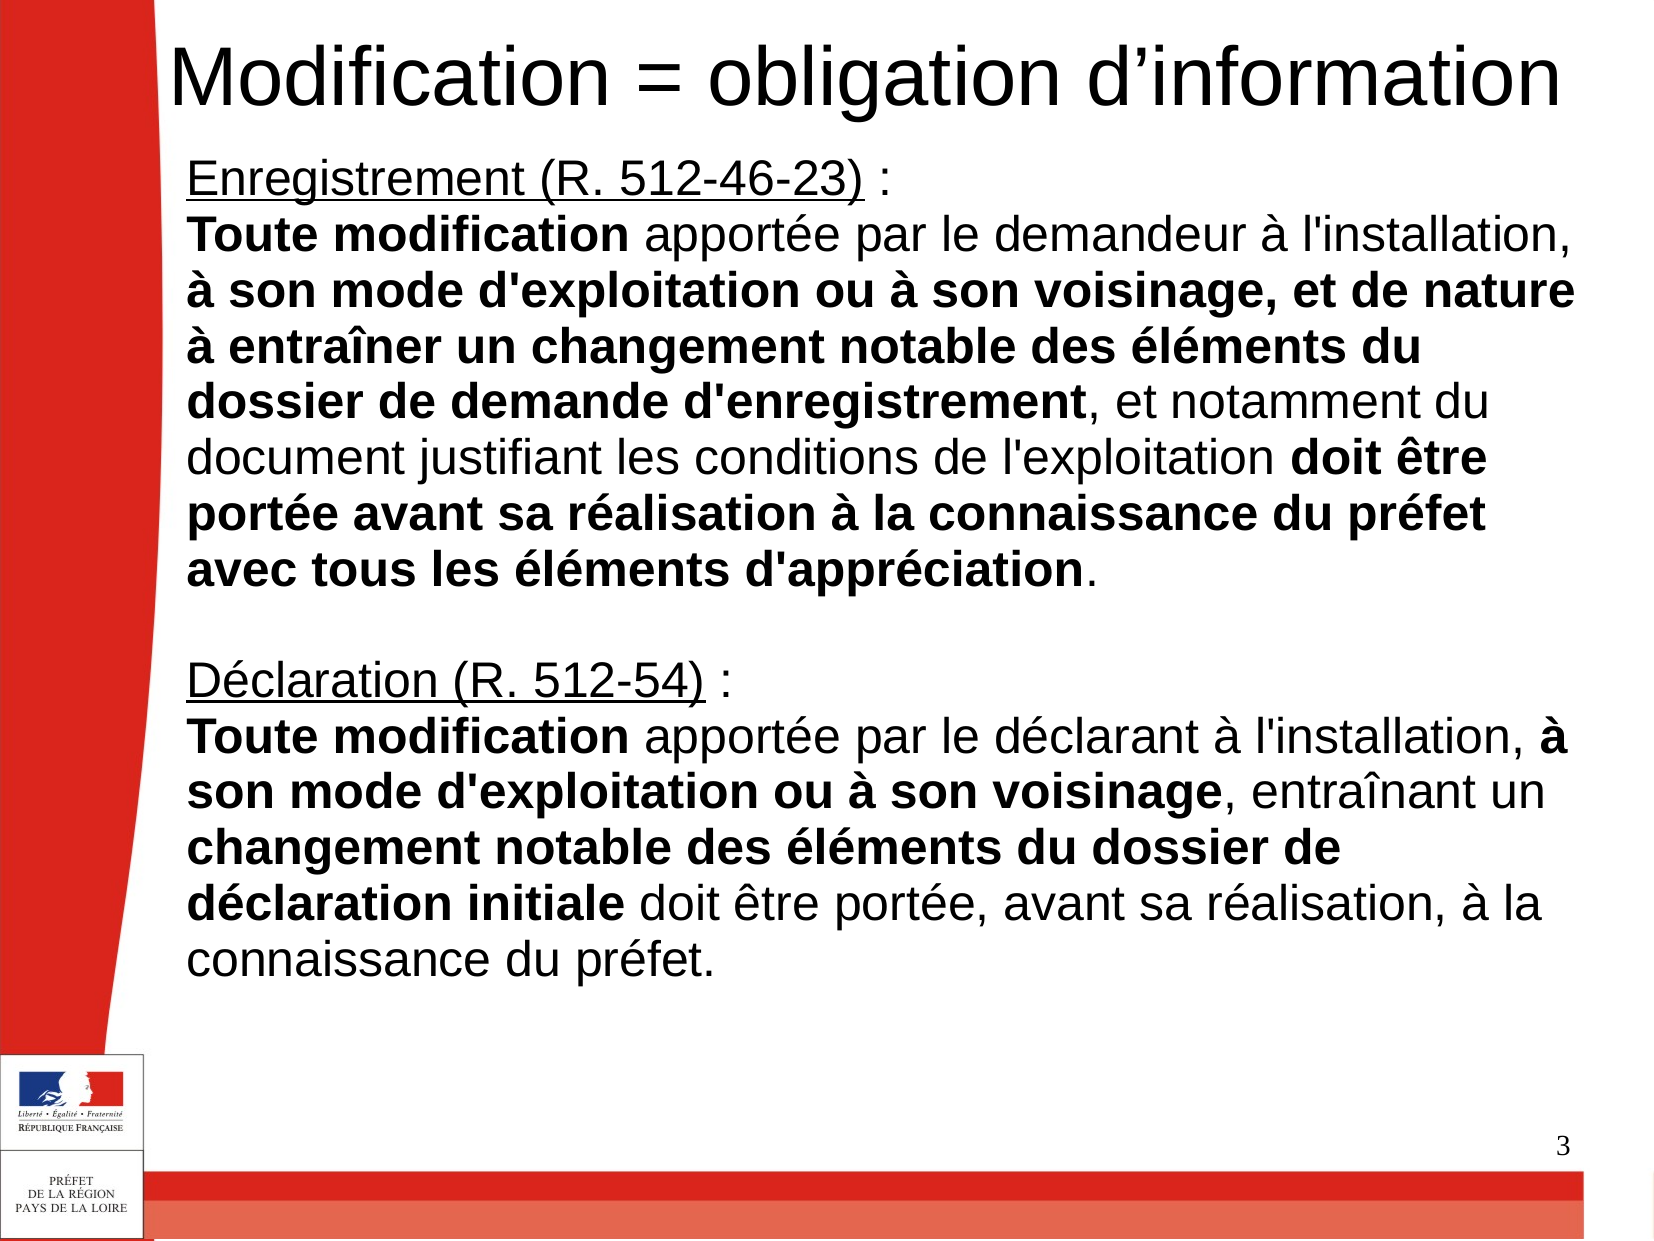

# Modification = obligation d’information
Enregistrement (R. 512-46-23) :
Toute modification apportée par le demandeur à l'installation, à son mode d'exploitation ou à son voisinage, et de nature à entraîner un changement notable des éléments du dossier de demande d'enregistrement, et notamment du document justifiant les conditions de l'exploitation doit être portée avant sa réalisation à la connaissance du préfet avec tous les éléments d'appréciation.
Déclaration (R. 512-54) :
Toute modification apportée par le déclarant à l'installation, à son mode d'exploitation ou à son voisinage, entraînant un changement notable des éléments du dossier de déclaration initiale doit être portée, avant sa réalisation, à la connaissance du préfet.
3